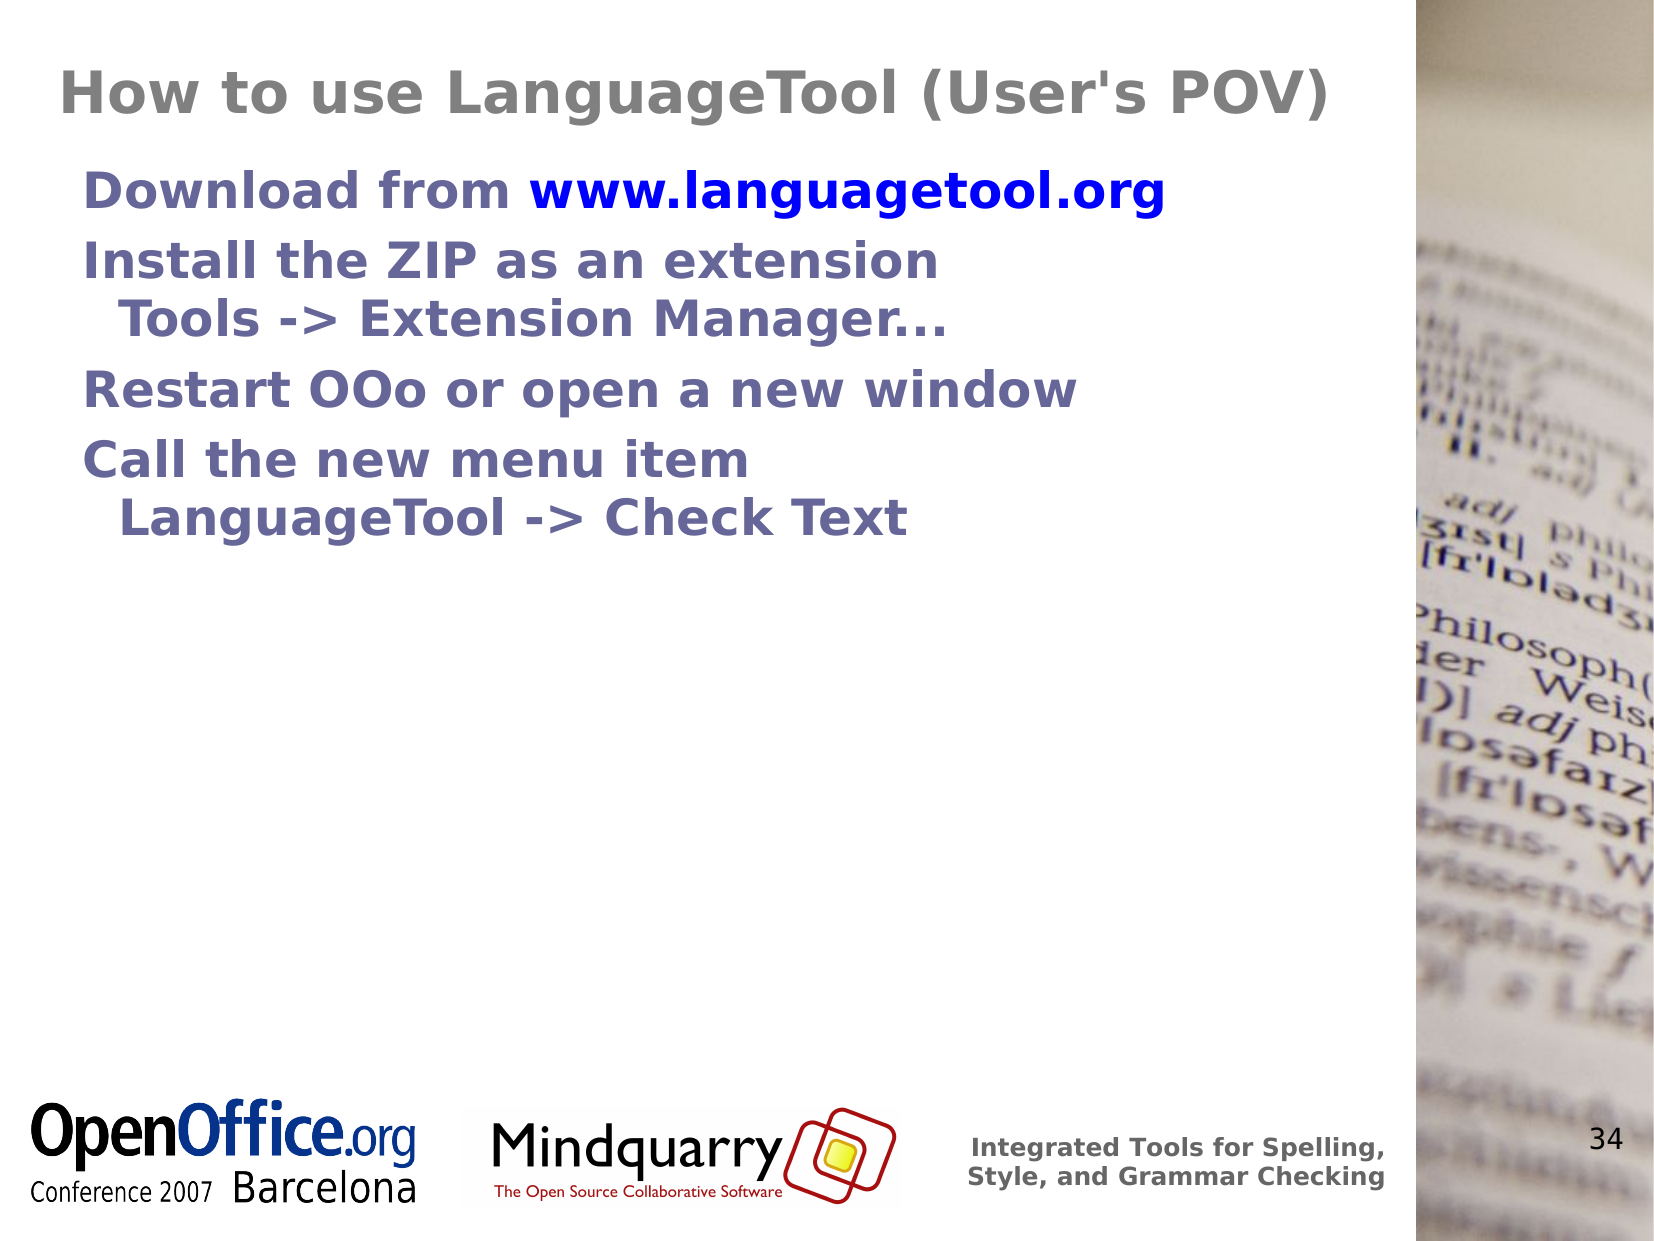

How to use LanguageTool (User's POV)
Download from www.languagetool.org
Install the ZIP as an extension
Tools -> Extension Manager...
Restart OOo or open a new window
Call the new menu item
LanguageTool -> Check Text
34
#